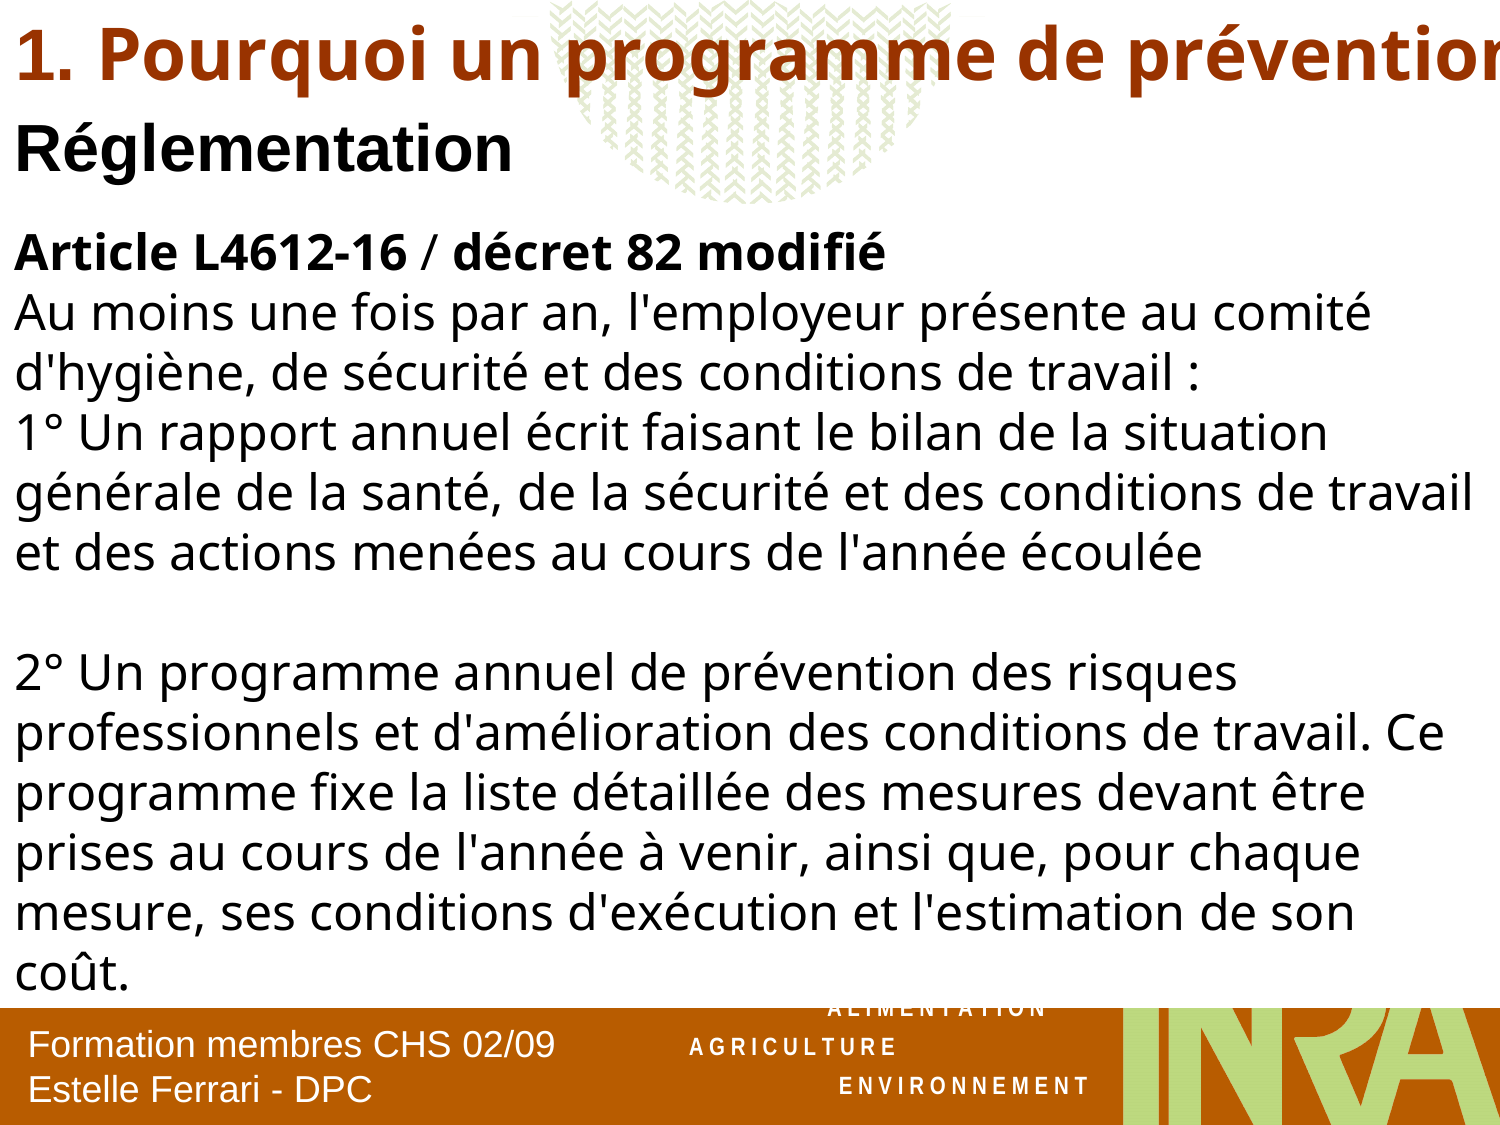

1. Pourquoi un programme de prévention?
Réglementation
Article L4612-16 / décret 82 modifié
Au moins une fois par an, l'employeur présente au comité d'hygiène, de sécurité et des conditions de travail :
1° Un rapport annuel écrit faisant le bilan de la situation générale de la santé, de la sécurité et des conditions de travail et des actions menées au cours de l'année écoulée
2° Un programme annuel de prévention des risques professionnels et d'amélioration des conditions de travail. Ce programme fixe la liste détaillée des mesures devant être prises au cours de l'année à venir, ainsi que, pour chaque mesure, ses conditions d'exécution et l'estimation de son coût.
#